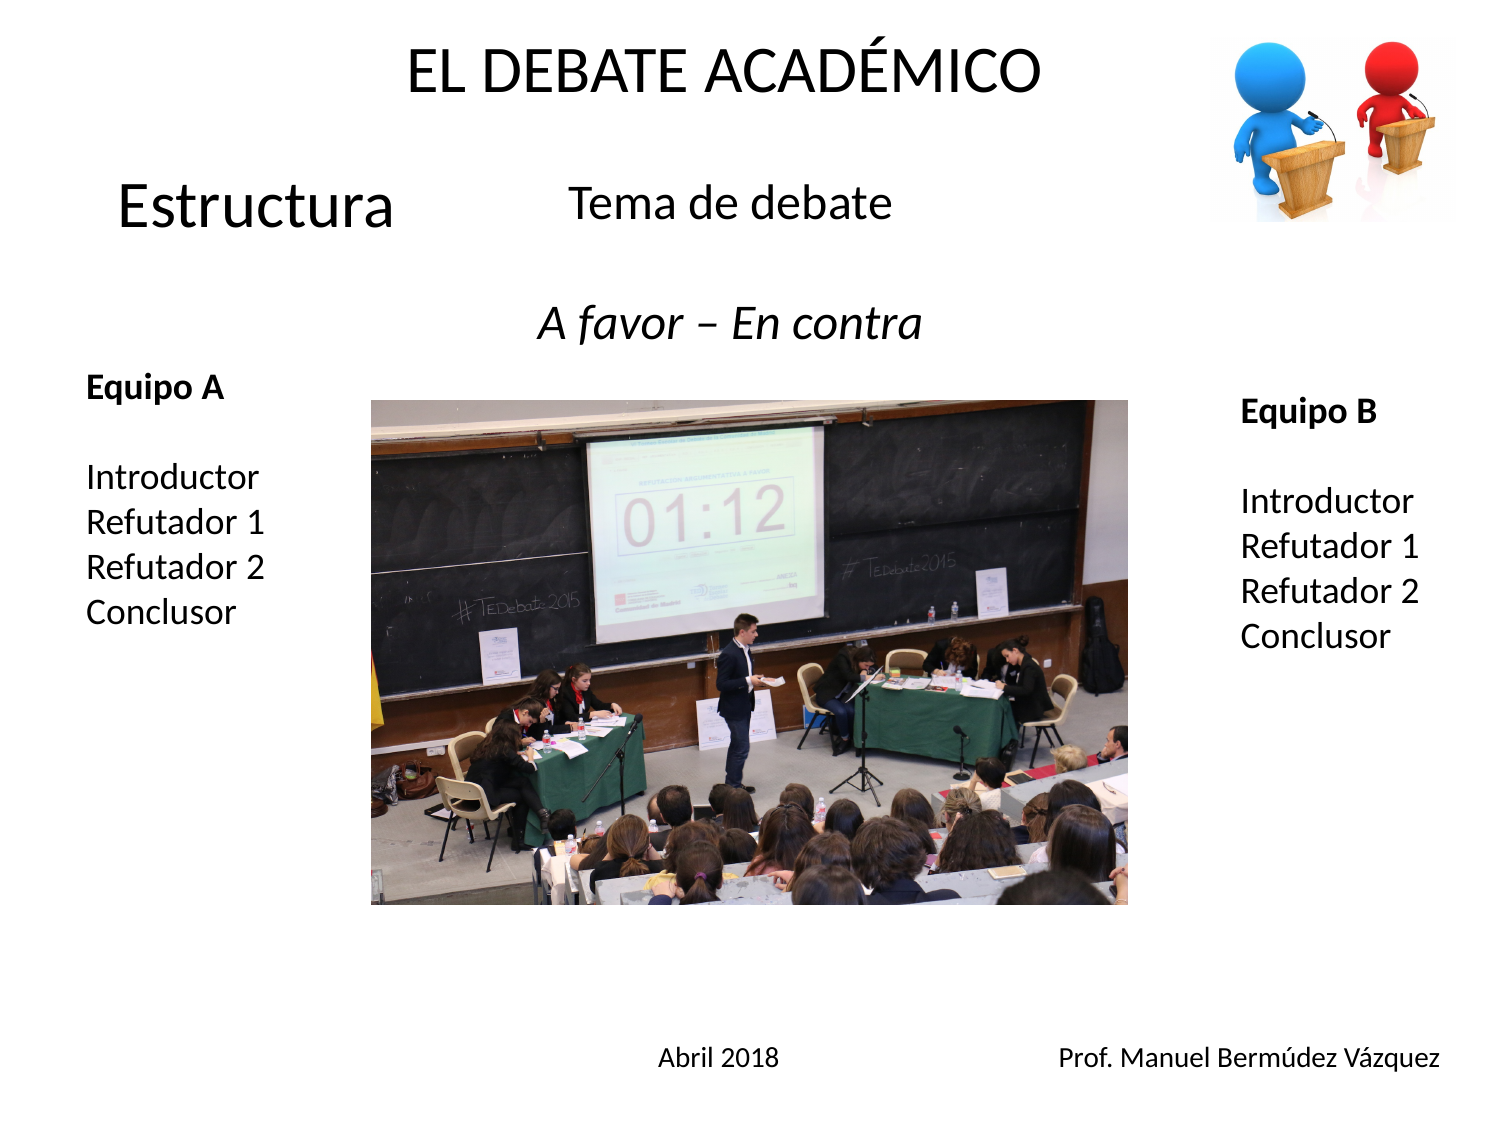

Estructura
Tema de debate
A favor – En contra
Equipo A
Introductor
Refutador 1
Refutador 2
Conclusor
Equipo B
Introductor
Refutador 1
Refutador 2
Conclusor